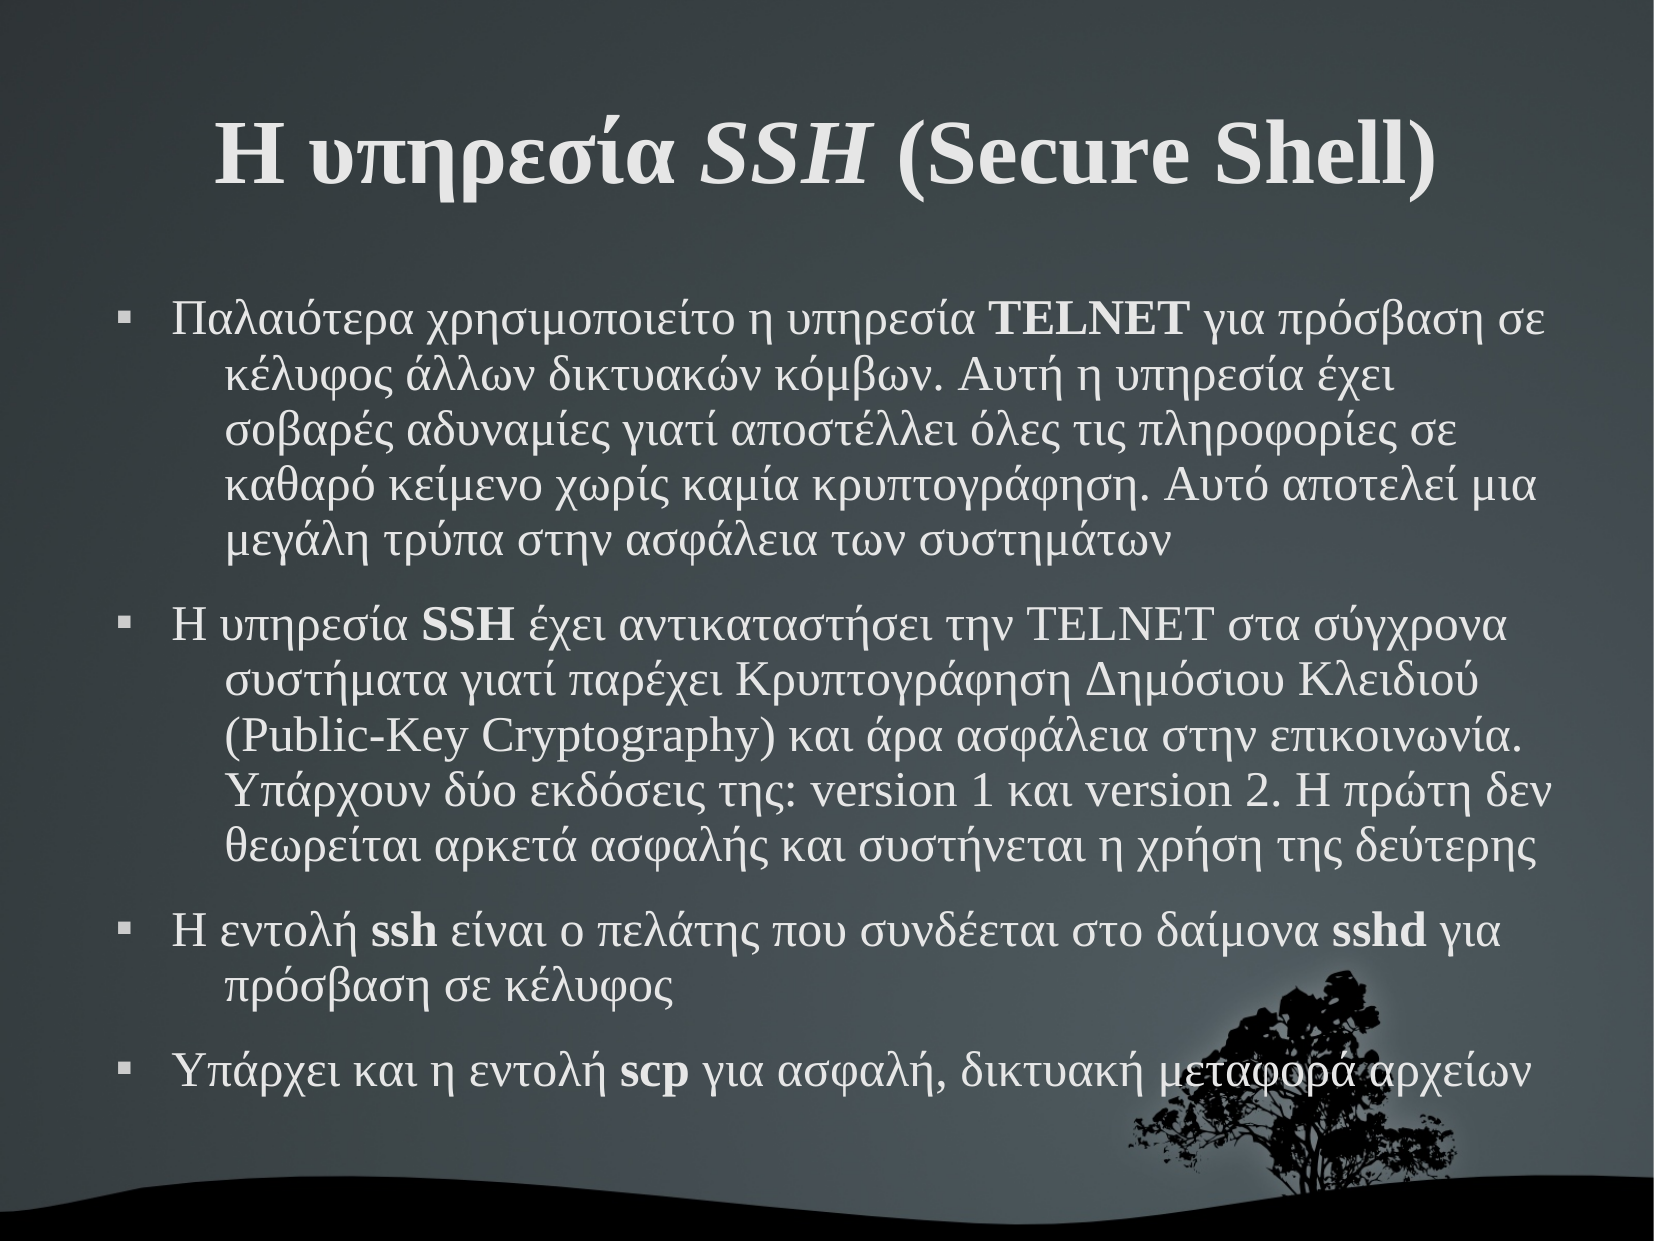

# Η υπηρεσία SSH (Secure Shell)
Παλαιότερα χρησιμοποιείτο η υπηρεσία TELNET για πρόσβαση σε κέλυφος άλλων δικτυακών κόμβων. Αυτή η υπηρεσία έχει σοβαρές αδυναμίες γιατί αποστέλλει όλες τις πληροφορίες σε καθαρό κείμενο χωρίς καμία κρυπτογράφηση. Αυτό αποτελεί μια μεγάλη τρύπα στην ασφάλεια των συστημάτων
Η υπηρεσία SSH έχει αντικαταστήσει την TELNET στα σύγχρονα συστήματα γιατί παρέχει Kρυπτογράφηση Δημόσιου Κλειδιού (Public-Key Cryptography) και άρα ασφάλεια στην επικοινωνία. Υπάρχουν δύο εκδόσεις της: version 1 και version 2. Η πρώτη δεν θεωρείται αρκετά ασφαλής και συστήνεται η χρήση της δεύτερης
Η εντολή ssh είναι ο πελάτης που συνδέεται στο δαίμονα sshd για πρόσβαση σε κέλυφος
Υπάρχει και η εντολή scp για ασφαλή, δικτυακή μεταφορά αρχείων